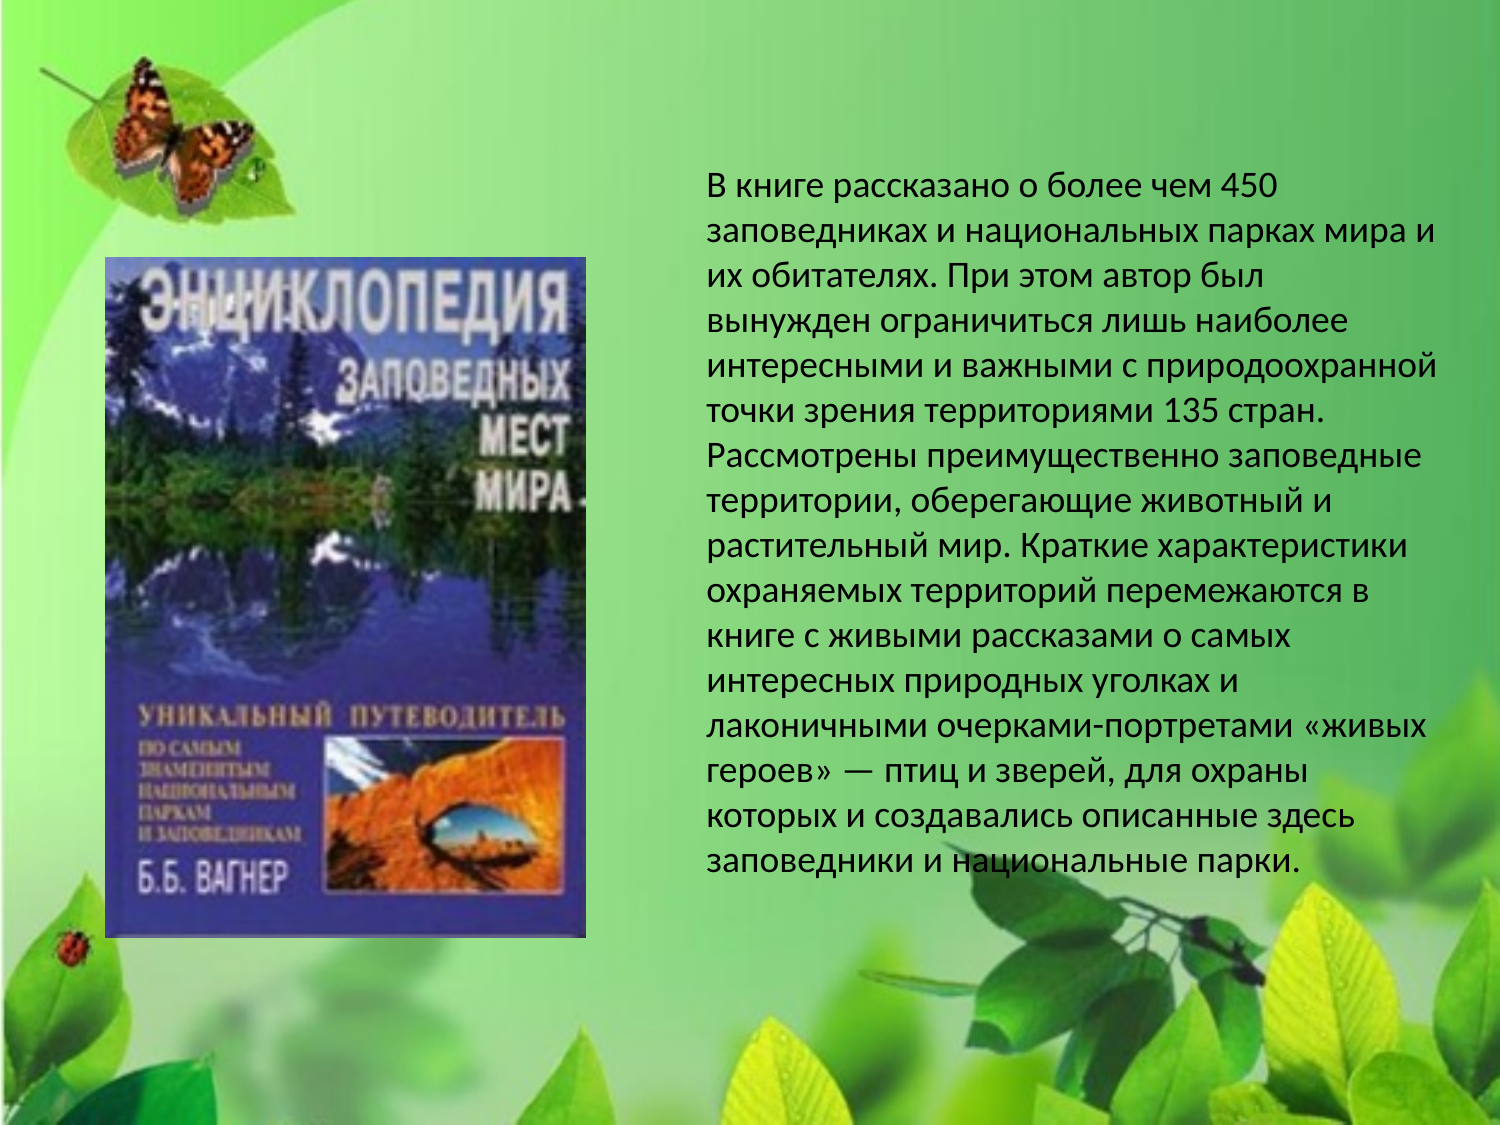

В книге рассказано о более чем 450 заповедниках и национальных парках мира и их обитателях. При этом автор был вынужден ограничиться лишь наиболее интересными и важными с природоохранной точки зрения территориями 135 стран.
Рассмотрены преимущественно заповедные территории, оберегающие животный и растительный мир. Краткие характеристики охраняемых территорий перемежаются в книге с живыми рассказами о самых интересных природных уголках и лаконичными очерками-портретами «живых героев» — птиц и зверей, для охраны которых и создавались описанные здесь заповедники и национальные парки.